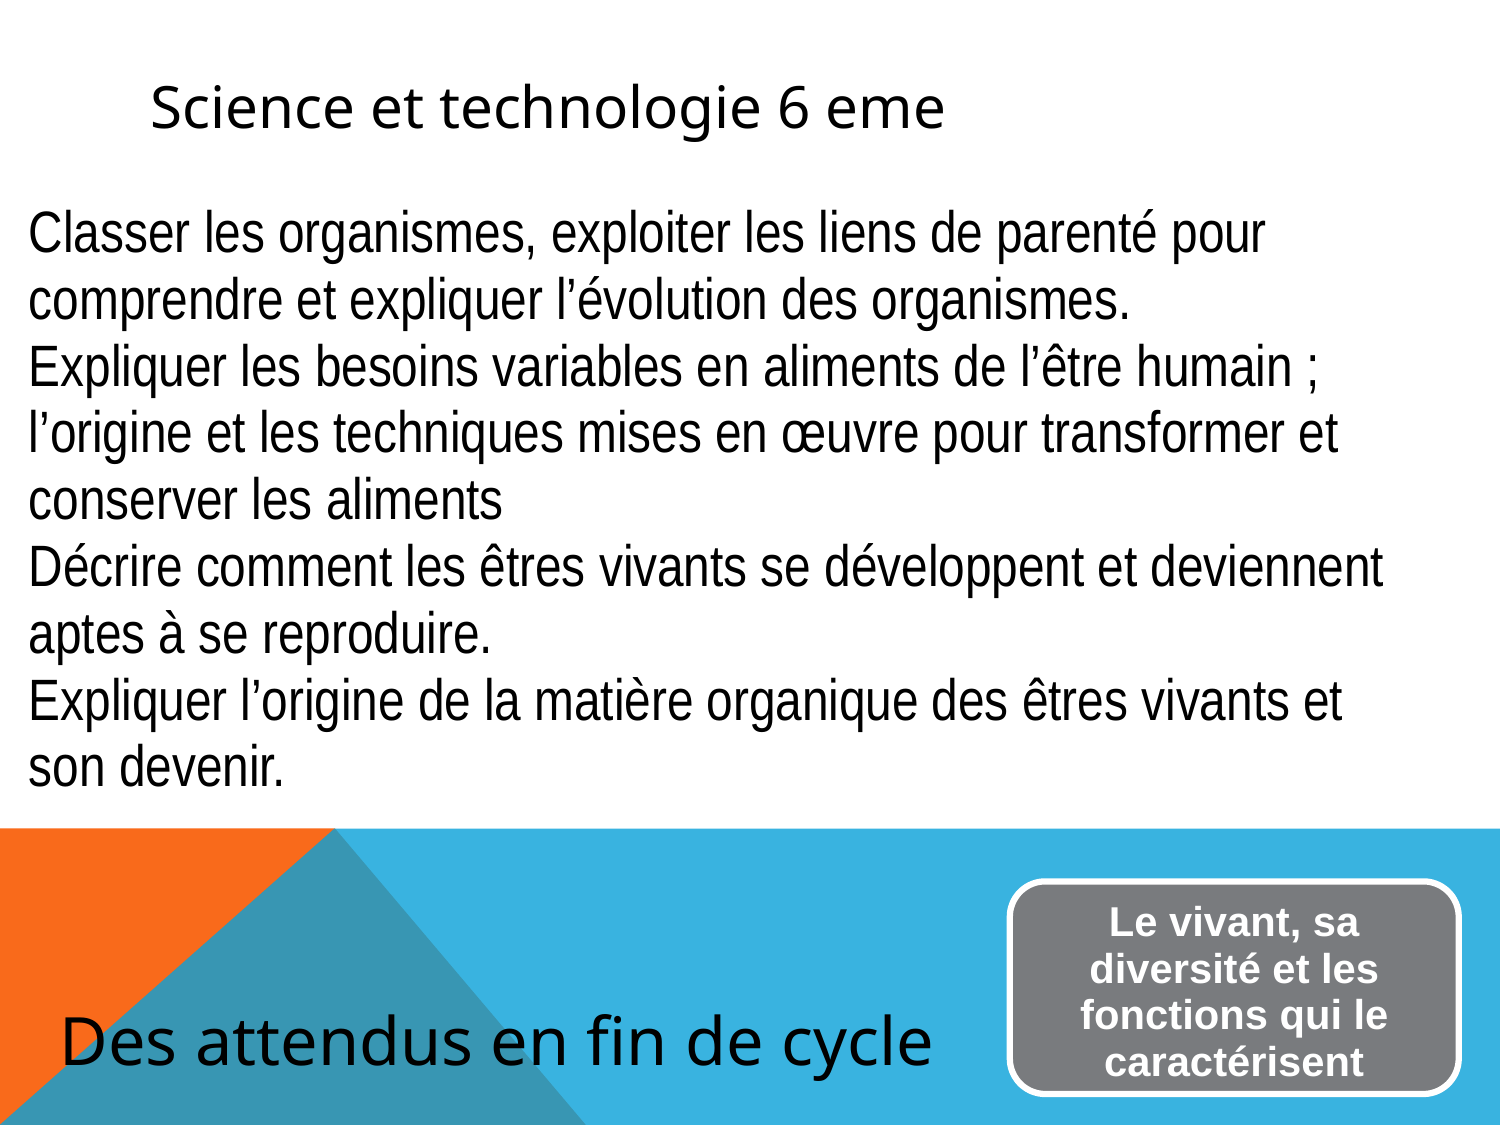

Science et technologie 6 eme
Classer les organismes, exploiter les liens de parenté pour comprendre et expliquer l’évolution des organismes.
Expliquer les besoins variables en aliments de l’être humain ; l’origine et les techniques mises en œuvre pour transformer et conserver les aliments
Décrire comment les êtres vivants se développent et deviennent aptes à se reproduire.
Expliquer l’origine de la matière organique des êtres vivants et son devenir.
Le vivant, sa diversité et les fonctions qui le caractérisent
Des attendus en fin de cycle